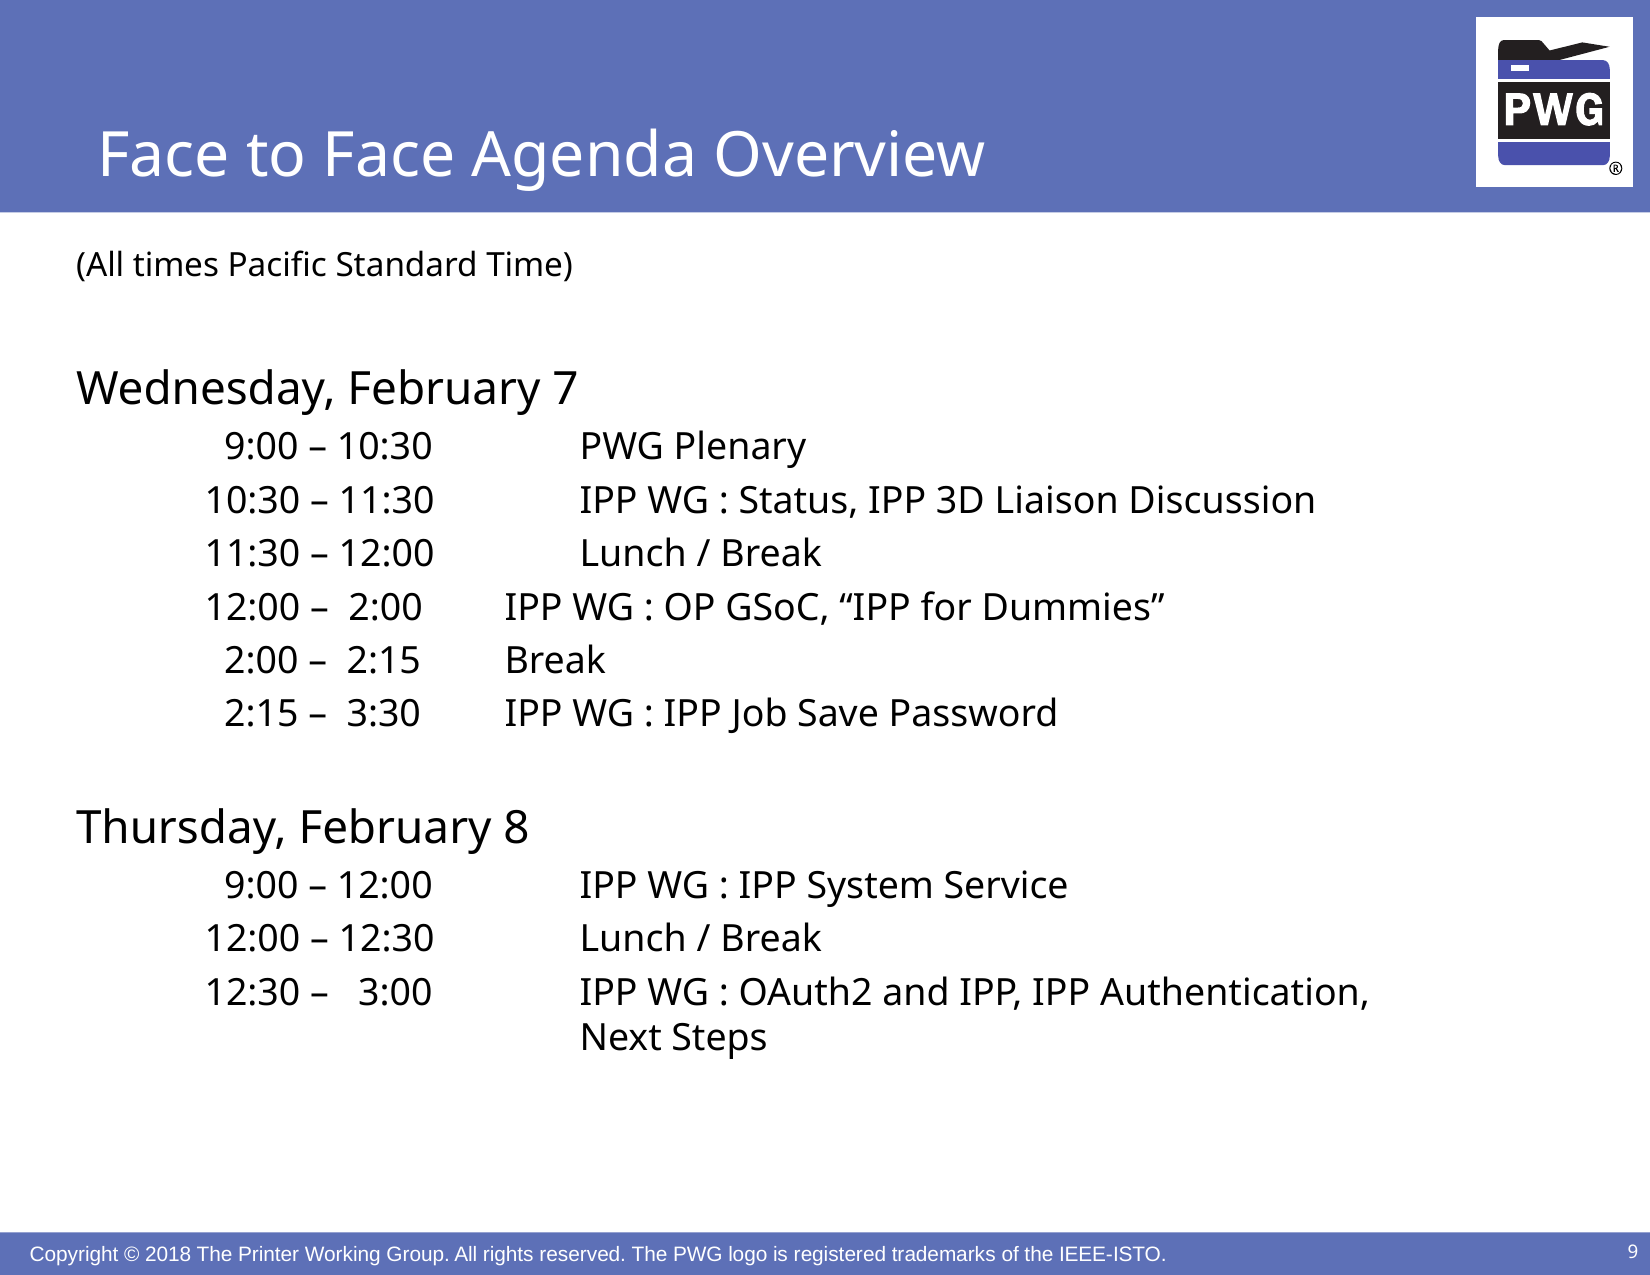

# Face to Face Agenda Overview
(All times Pacific Standard Time)
Wednesday, February 7
 9:00 – 10:30		PWG Plenary
10:30 – 11:30		IPP WG : Status, IPP 3D Liaison Discussion
11:30 – 12:00 		Lunch / Break
12:00 – 2:00		IPP WG : OP GSoC, “IPP for Dummies”
 2:00 – 2:15		Break
 2:15 – 3:30		IPP WG : IPP Job Save Password
Thursday, February 8
 9:00 – 12:00		IPP WG : IPP System Service
12:00 – 12:30		Lunch / Break
12:30 – 3:00		IPP WG : OAuth2 and IPP, IPP Authentication,
					Next Steps